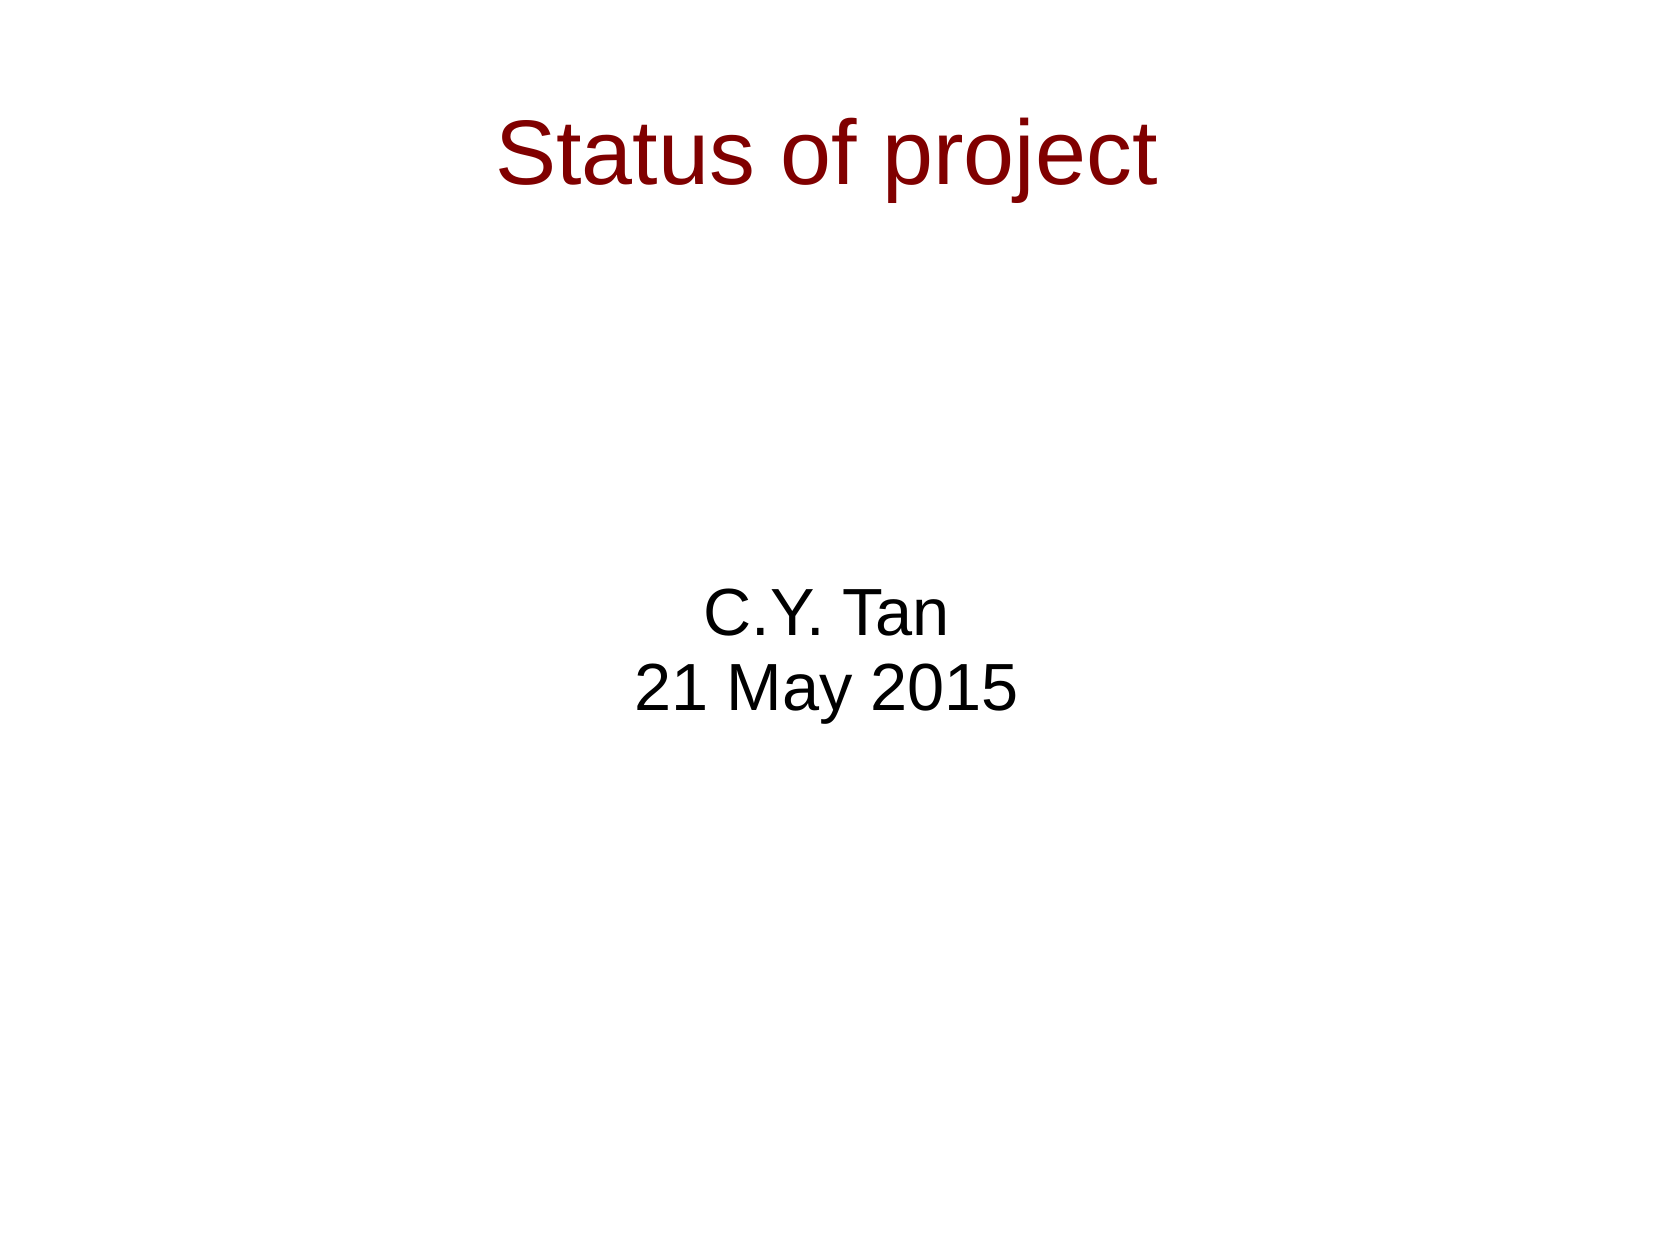

# Status of project
C.Y. Tan
21 May 2015